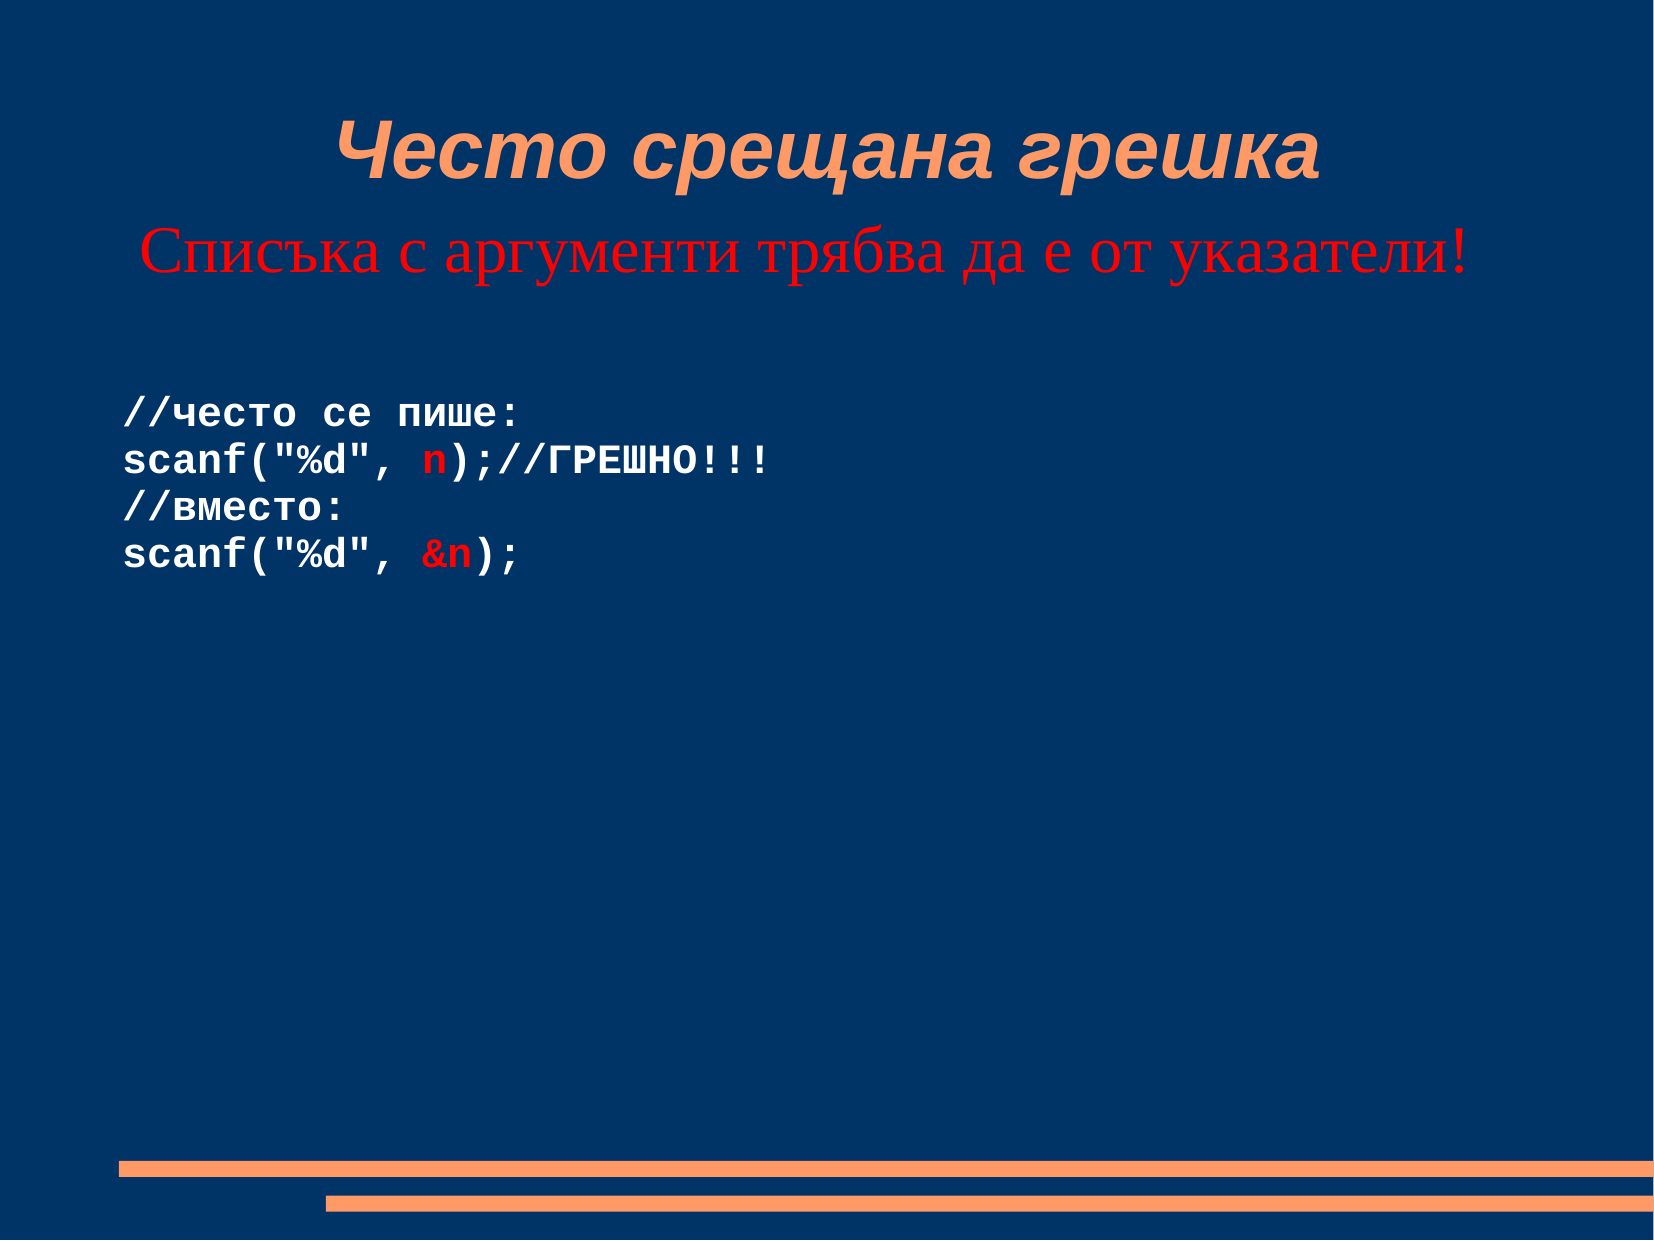

# Често срещана грешка
Списъка с аргументи трябва да е от указатели!
//често се пише:
scanf("%d", n);//ГРЕШНО!!!
//вместо:
scanf("%d", &n);